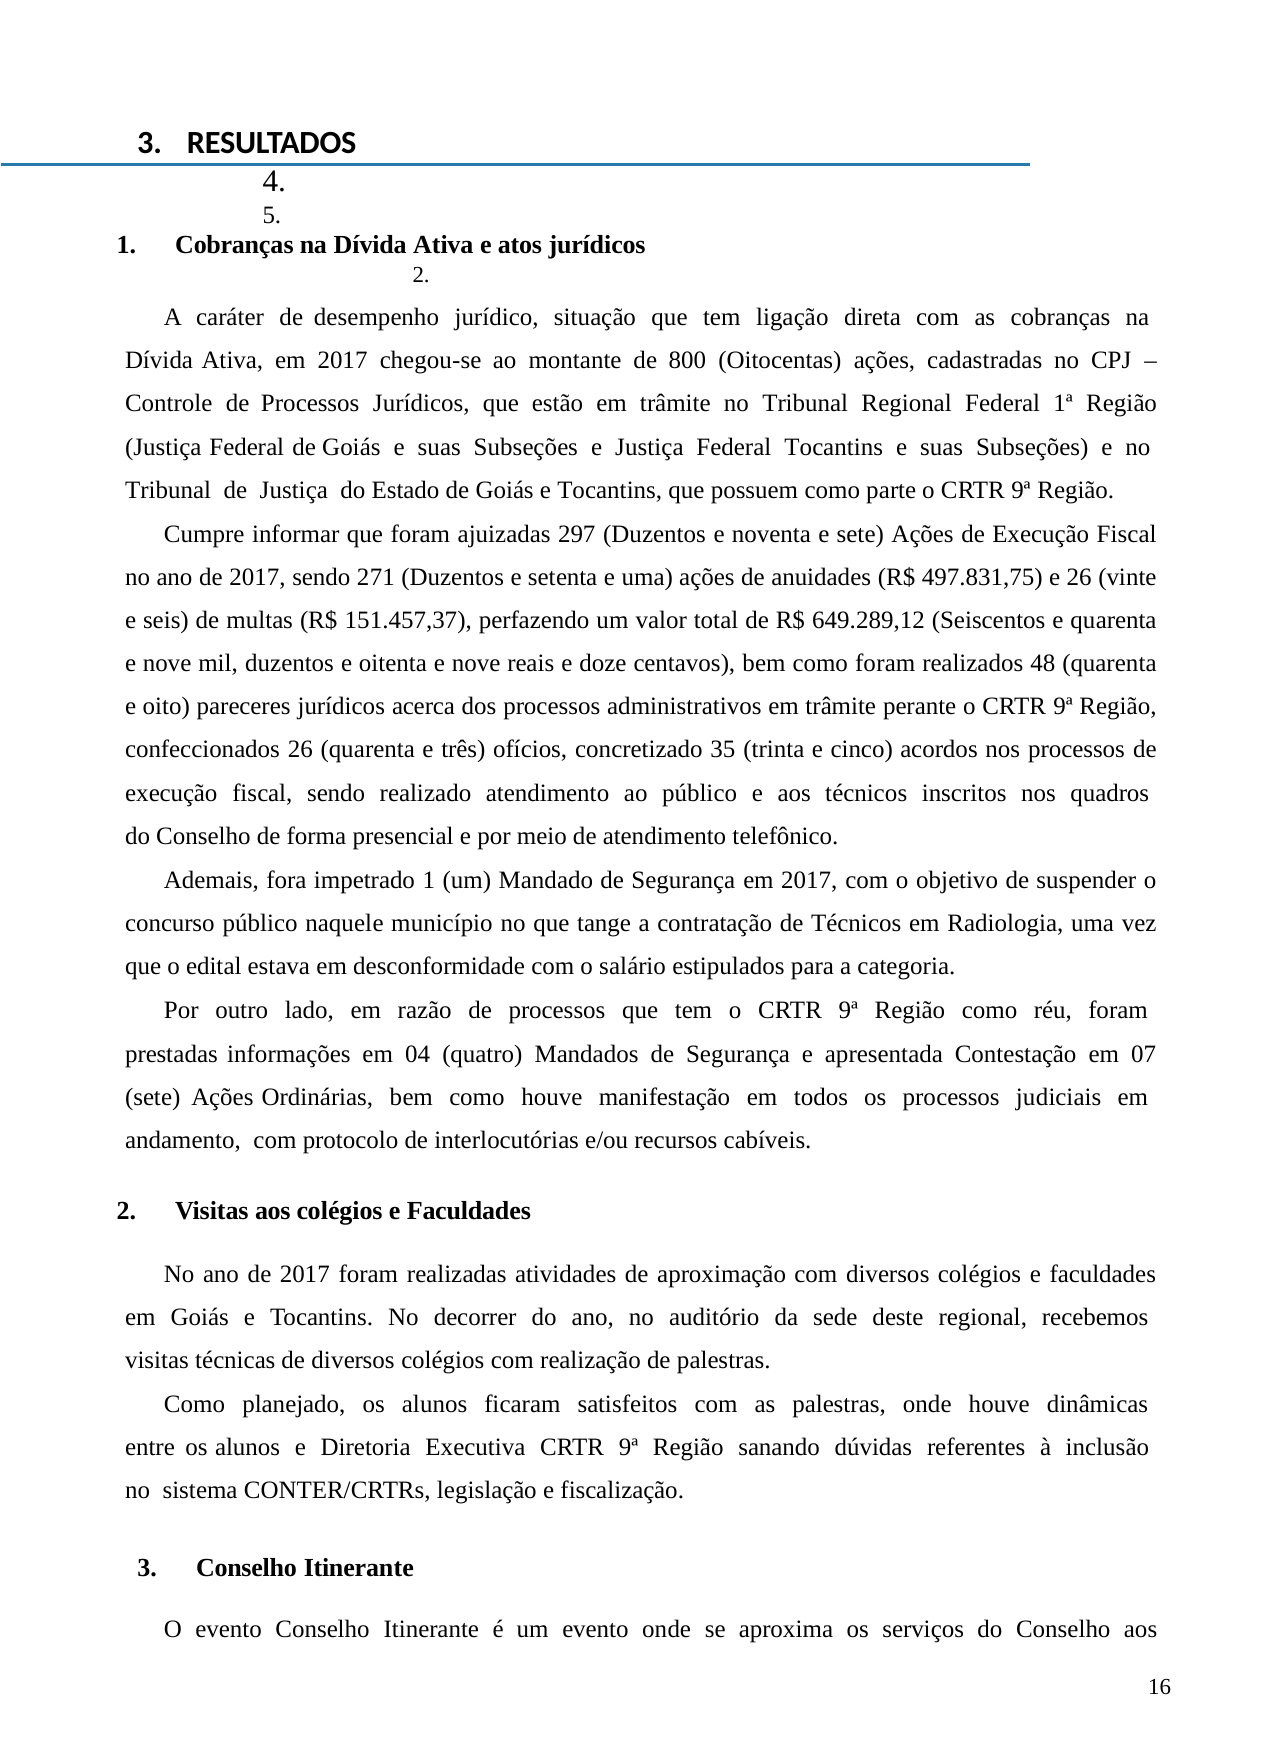

RESULTADOS
Cobranças na Dívida Ativa e atos jurídicos
A caráter de desempenho jurídico, situação que tem ligação direta com as cobranças na Dívida Ativa, em 2017 chegou-se ao montante de 800 (Oitocentas) ações, cadastradas no CPJ – Controle de Processos Jurídicos, que estão em trâmite no Tribunal Regional Federal 1ª Região (Justiça Federal de Goiás e suas Subseções e Justiça Federal Tocantins e suas Subseções) e no Tribunal de Justiça do Estado de Goiás e Tocantins, que possuem como parte o CRTR 9ª Região.
Cumpre informar que foram ajuizadas 297 (Duzentos e noventa e sete) Ações de Execução Fiscal no ano de 2017, sendo 271 (Duzentos e setenta e uma) ações de anuidades (R$ 497.831,75) e 26 (vinte e seis) de multas (R$ 151.457,37), perfazendo um valor total de R$ 649.289,12 (Seiscentos e quarenta e nove mil, duzentos e oitenta e nove reais e doze centavos), bem como foram realizados 48 (quarenta e oito) pareceres jurídicos acerca dos processos administrativos em trâmite perante o CRTR 9ª Região, confeccionados 26 (quarenta e três) ofícios, concretizado 35 (trinta e cinco) acordos nos processos de execução fiscal, sendo realizado atendimento ao público e aos técnicos inscritos nos quadros do Conselho de forma presencial e por meio de atendimento telefônico.
Ademais, fora impetrado 1 (um) Mandado de Segurança em 2017, com o objetivo de suspender o concurso público naquele município no que tange a contratação de Técnicos em Radiologia, uma vez que o edital estava em desconformidade com o salário estipulados para a categoria.
Por outro lado, em razão de processos que tem o CRTR 9ª Região como réu, foram prestadas informações em 04 (quatro) Mandados de Segurança e apresentada Contestação em 07 (sete) Ações Ordinárias, bem como houve manifestação em todos os processos judiciais em andamento, com protocolo de interlocutórias e/ou recursos cabíveis.
Visitas aos colégios e Faculdades
No ano de 2017 foram realizadas atividades de aproximação com diversos colégios e faculdades em Goiás e Tocantins. No decorrer do ano, no auditório da sede deste regional, recebemos visitas técnicas de diversos colégios com realização de palestras.
Como planejado, os alunos ficaram satisfeitos com as palestras, onde houve dinâmicas entre os alunos e Diretoria Executiva CRTR 9ª Região sanando dúvidas referentes à inclusão no sistema CONTER/CRTRs, legislação e fiscalização.
Conselho Itinerante
O evento Conselho Itinerante é um evento onde se aproxima os serviços do Conselho aos